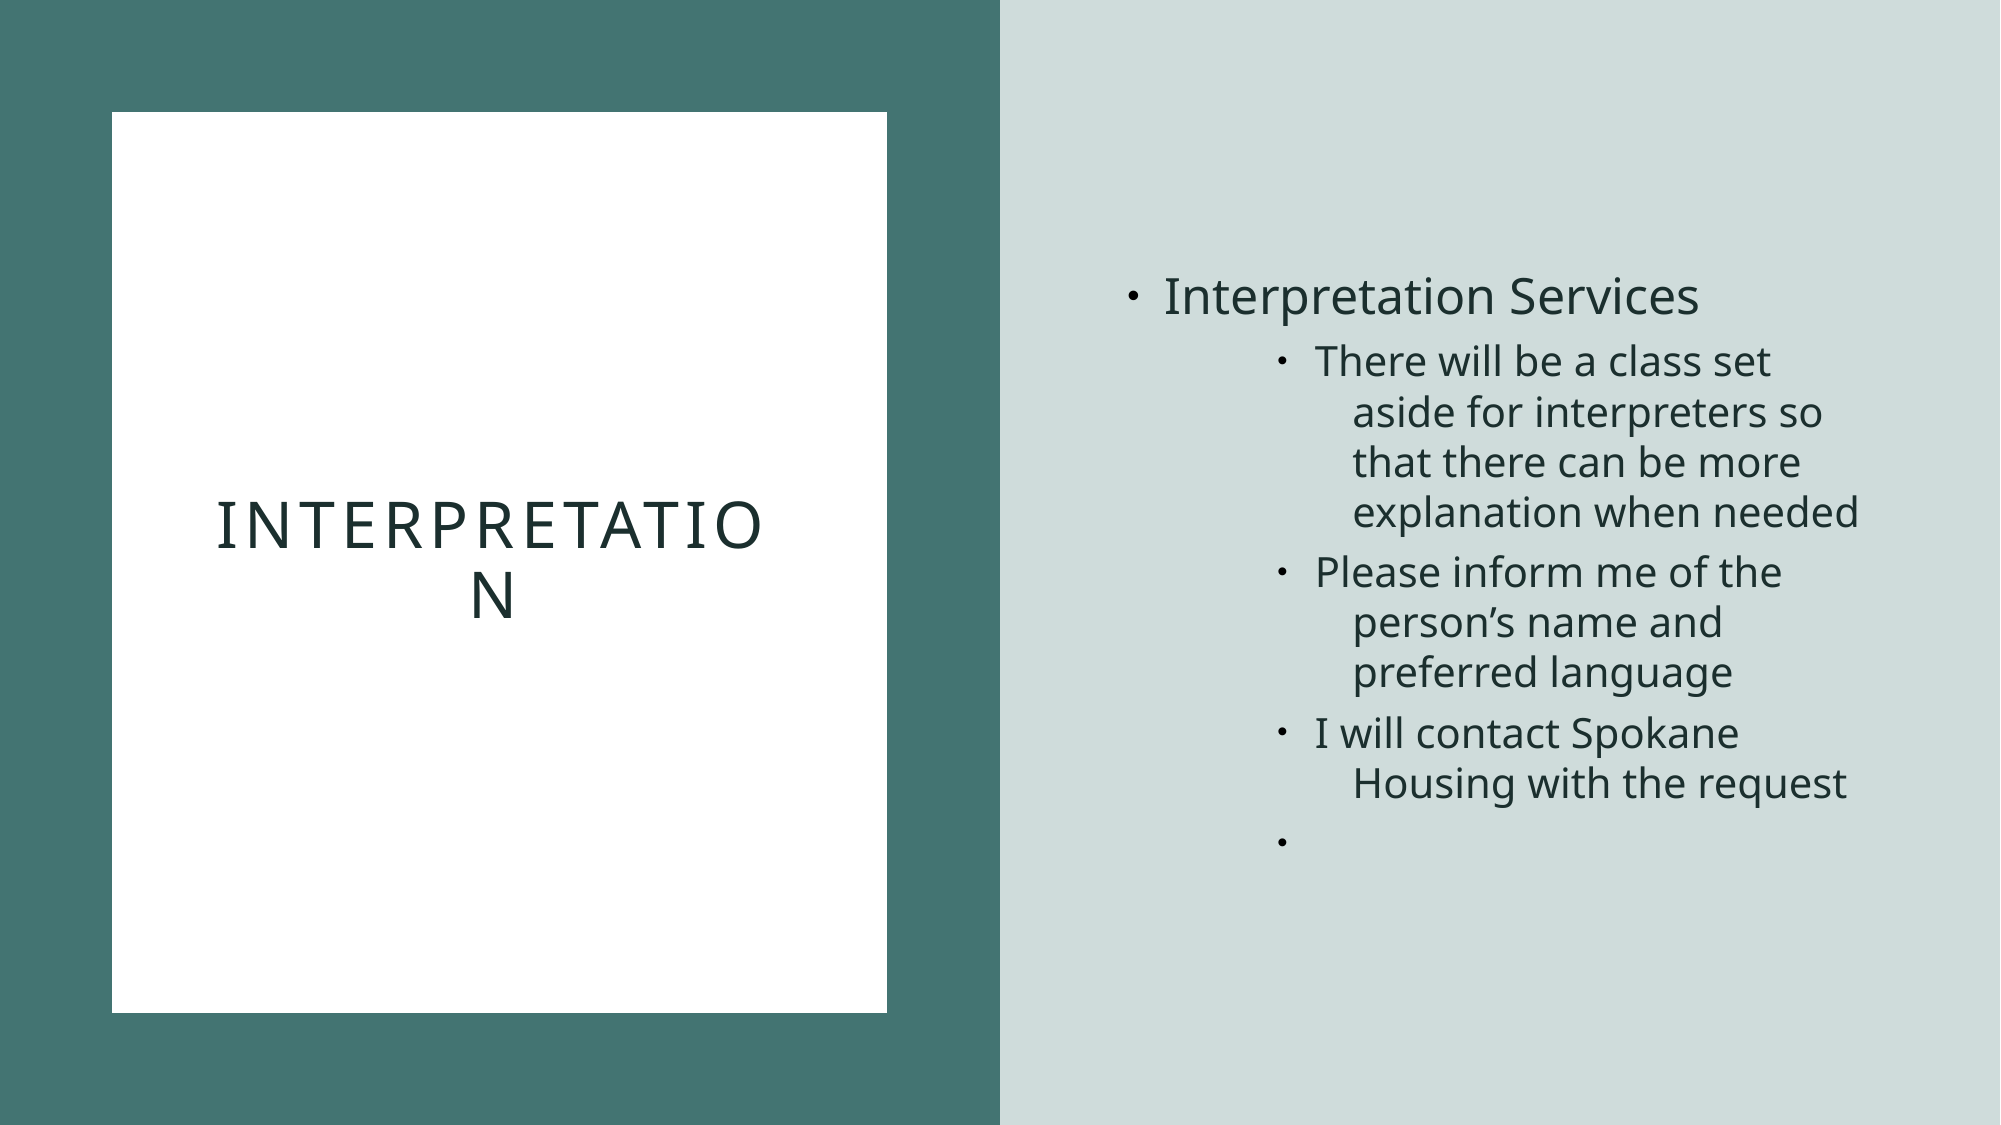

Interpretation Services
There will be a class set aside for interpreters so that there can be more explanation when needed
Please inform me of the person’s name and preferred language
I will contact Spokane Housing with the request
# Interpretation